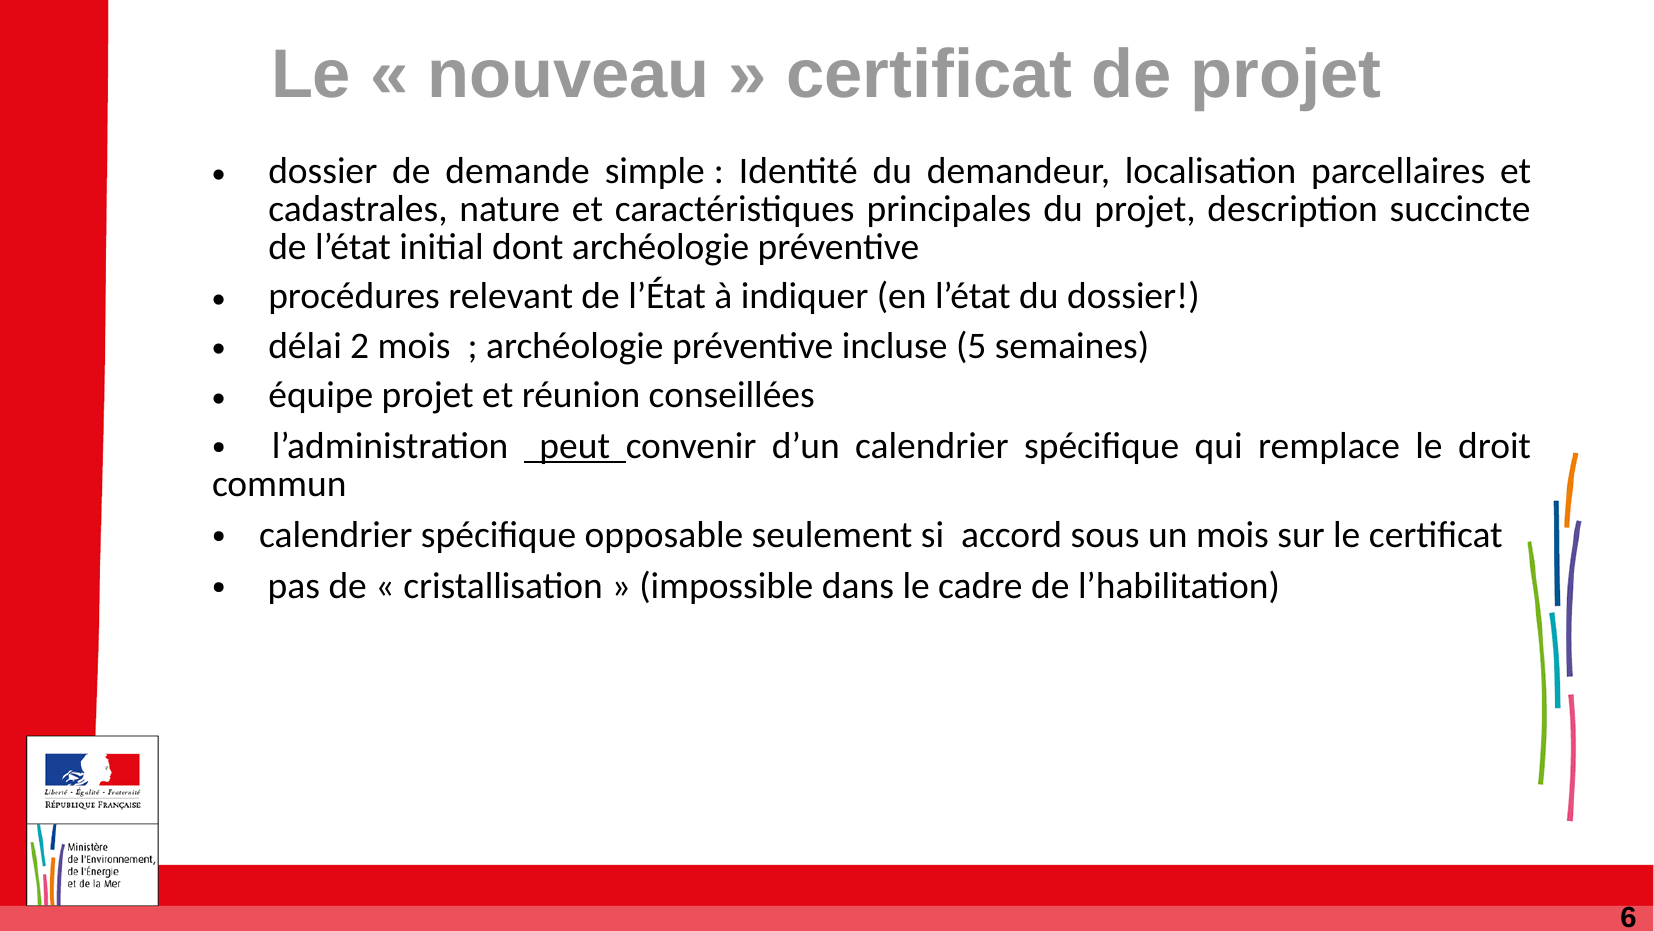

# Le « nouveau » certificat de projet
dossier de demande simple : Identité du demandeur, localisation parcellaires et cadastrales, nature et caractéristiques principales du projet, description succincte de l’état initial dont archéologie préventive
procédures relevant de l’État à indiquer (en l’état du dossier!)
délai 2 mois ; archéologie préventive incluse (5 semaines)
équipe projet et réunion conseillées
 l’administration peut convenir d’un calendrier spécifique qui remplace le droit commun
 calendrier spécifique opposable seulement si accord sous un mois sur le certificat
 pas de « cristallisation » (impossible dans le cadre de l’habilitation)
6